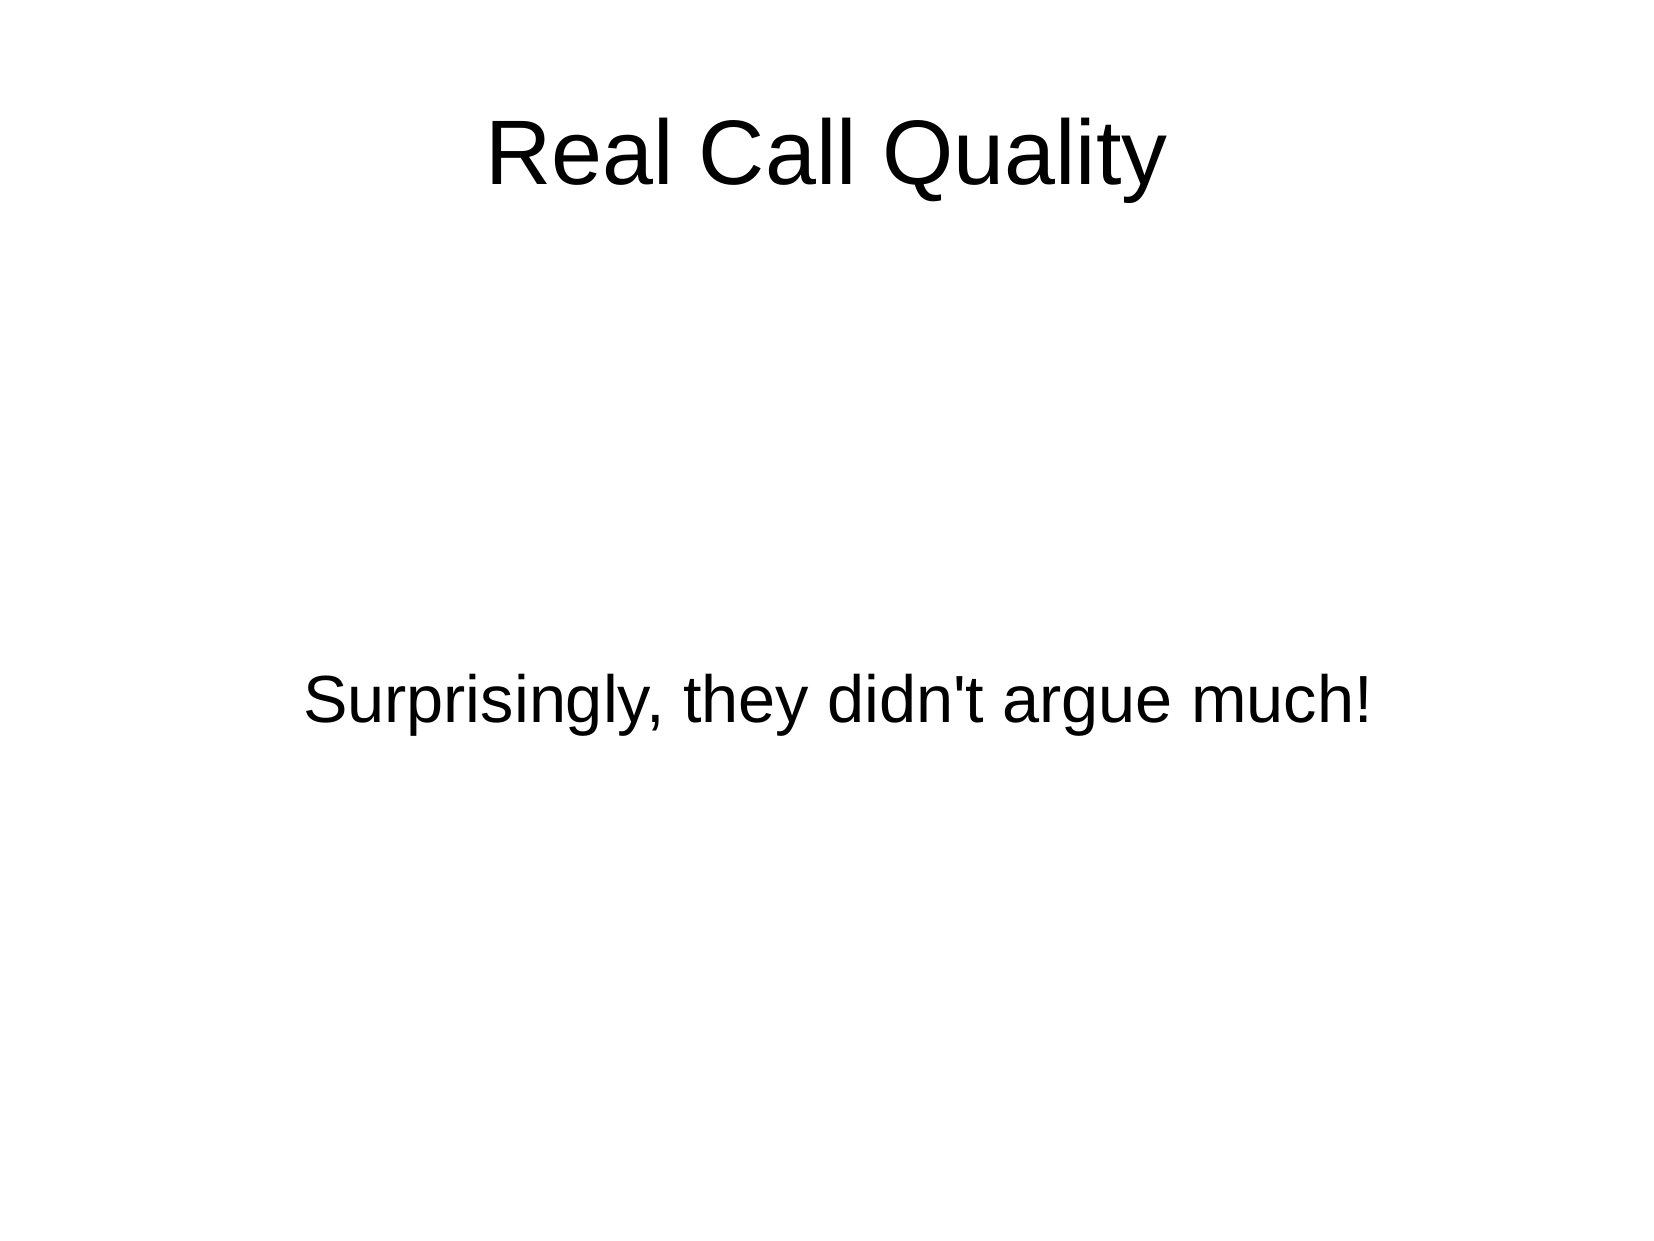

# Real Call Quality
Surprisingly, they didn't argue much!